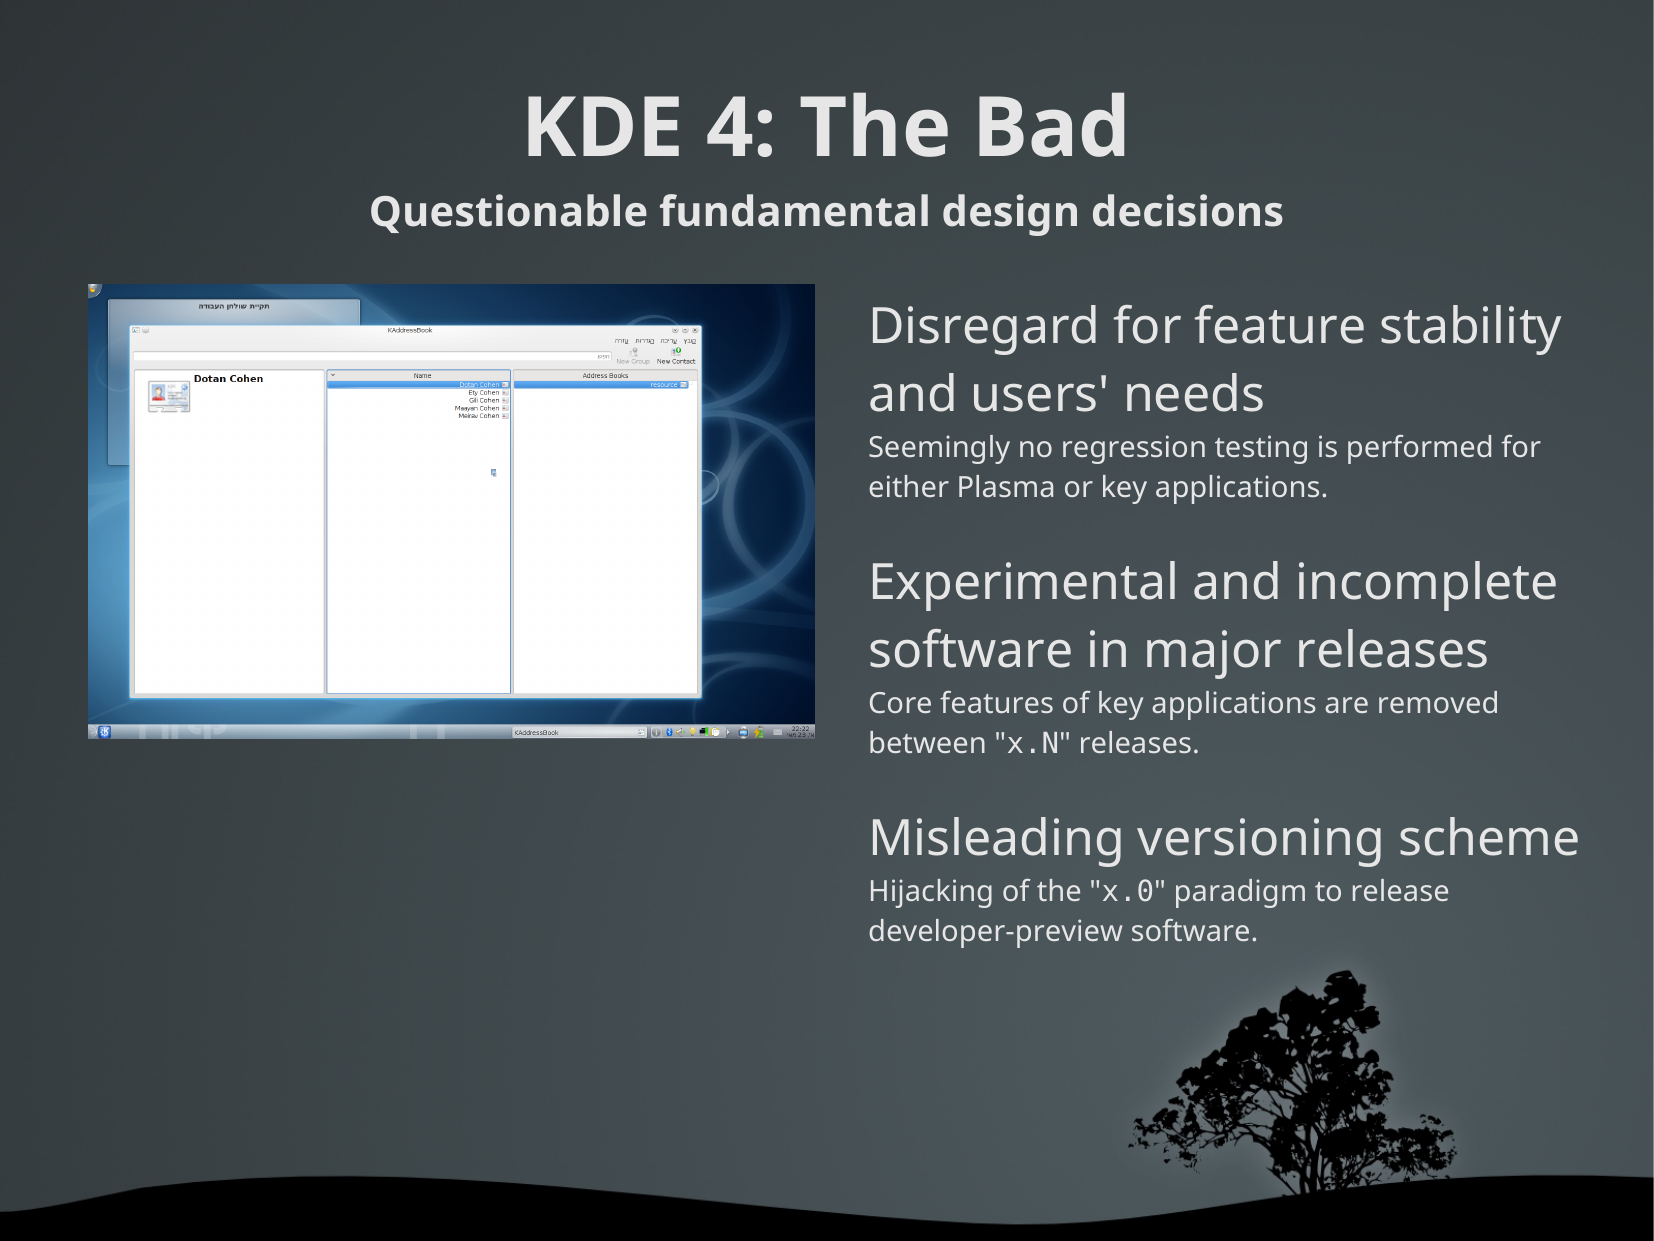

# KDE 4: The Bad Questionable fundamental design decisions
Disregard for feature stability and users' needs
Seemingly no regression testing is performed for either Plasma or key applications.
Experimental and incomplete software in major releases
Core features of key applications are removed between "x.N" releases.
Misleading versioning scheme
Hijacking of the "x.0" paradigm to release developer-preview software.